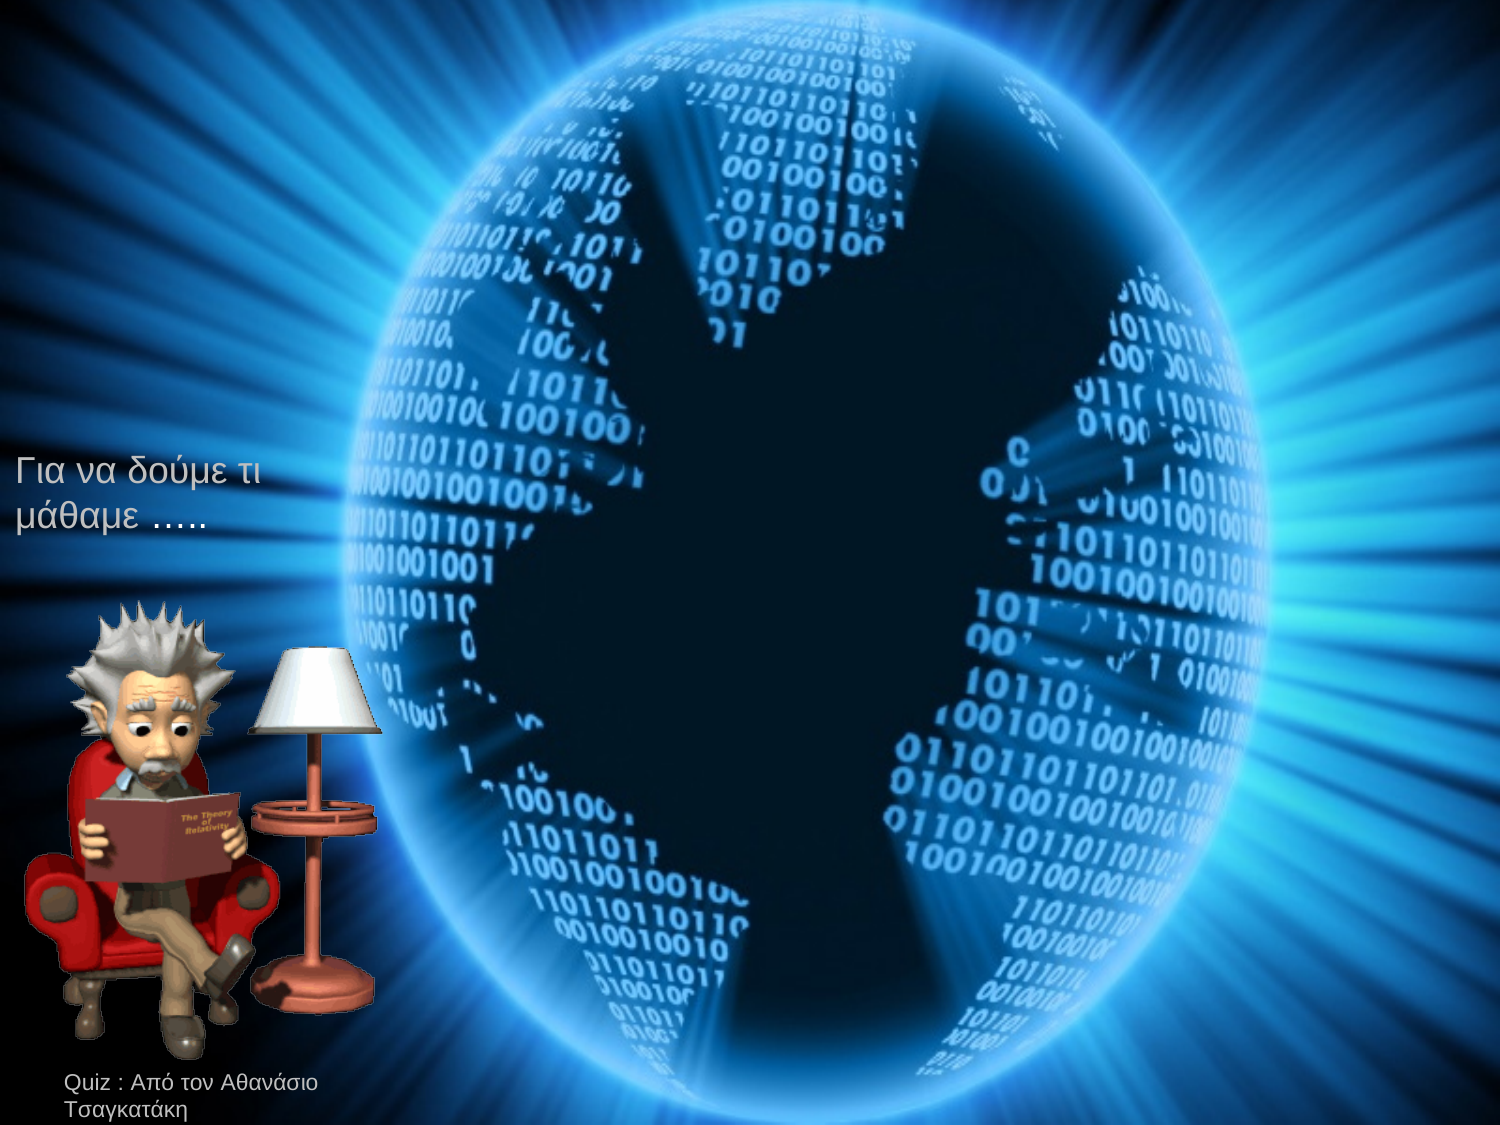

Για να δούμε τι μάθαμε …..
Quiz : Από τον Αθανάσιο Τσαγκατάκη